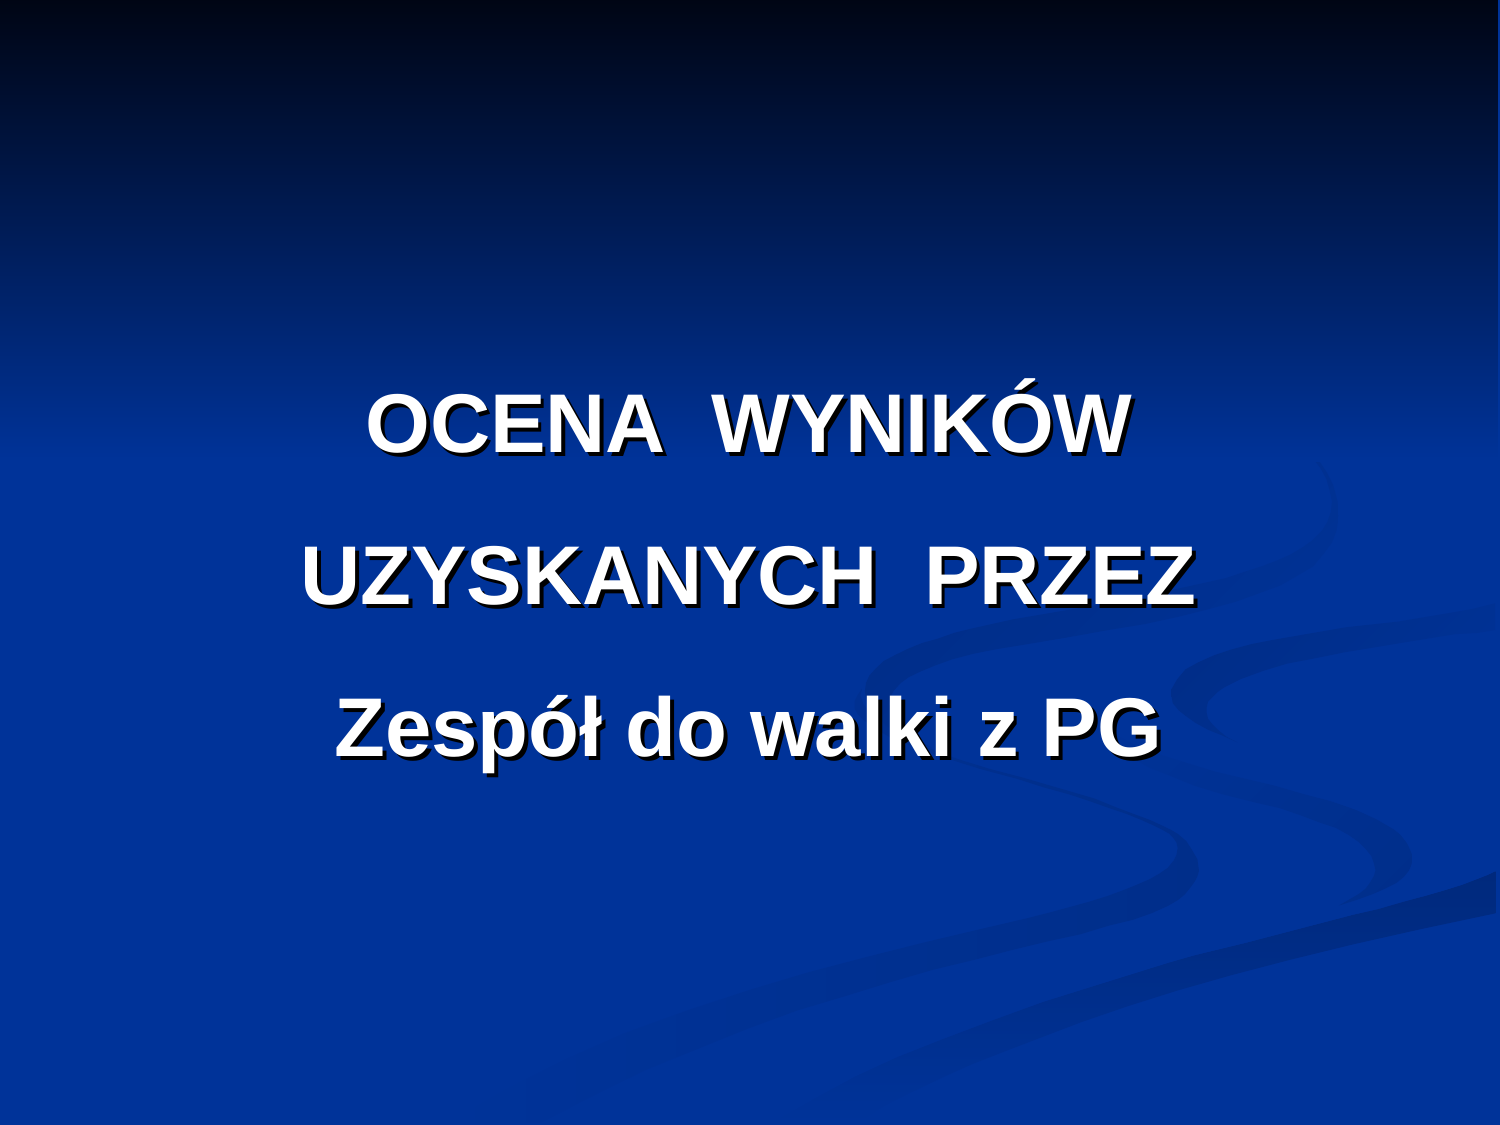

# OCENA WYNIKÓW UZYSKANYCH PRZEZ Zespół do walki z PG